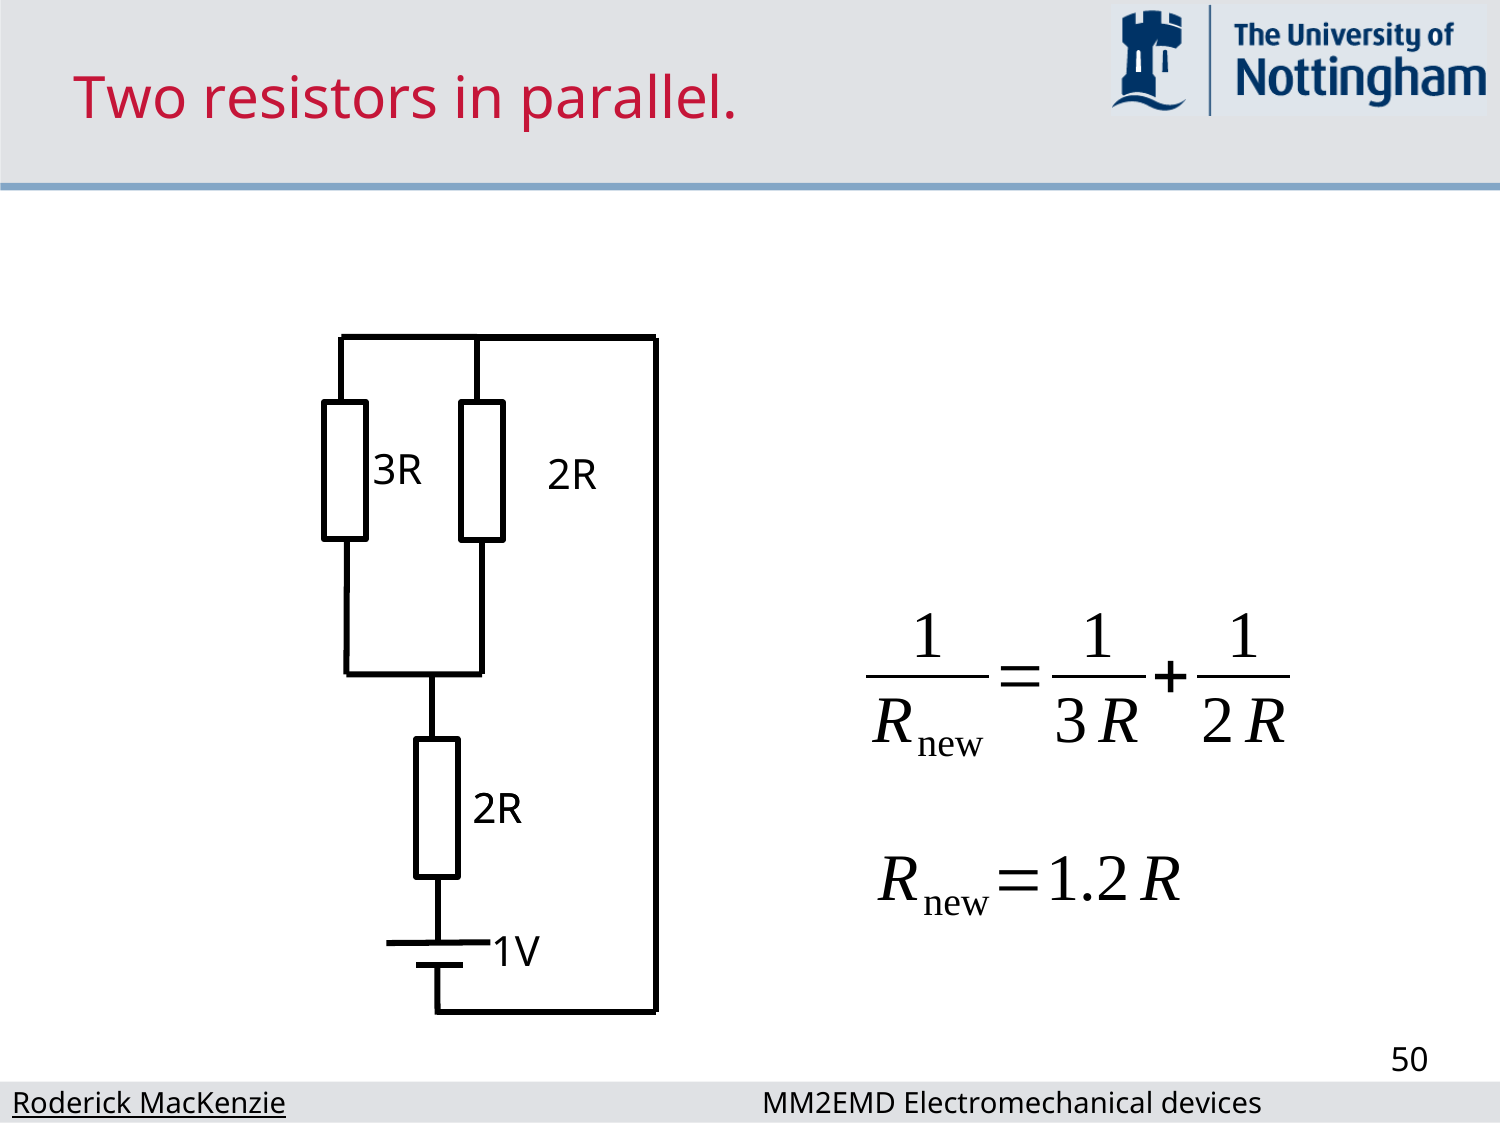

# Two resistors in parallel.
3R
2R
2R
2R
1V